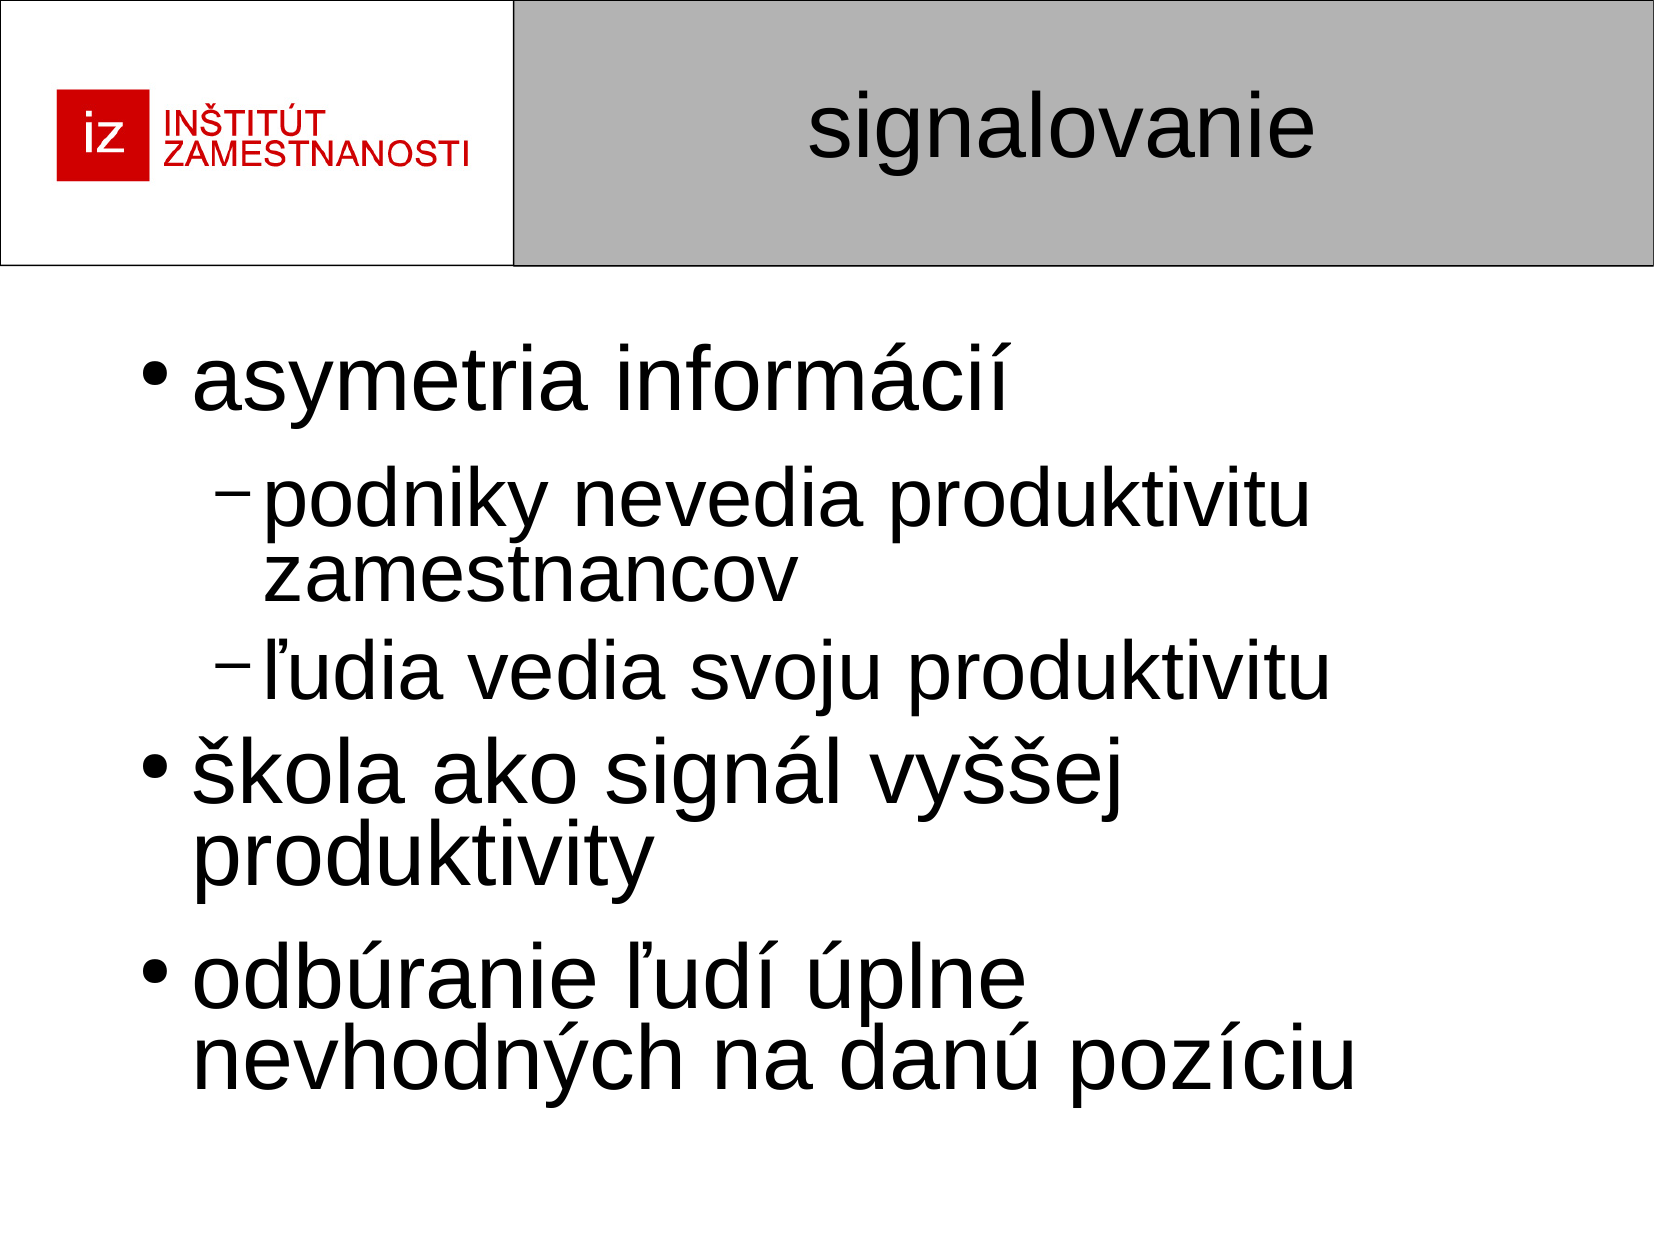

# signalovanie
asymetria informácií
podniky nevedia produktivitu zamestnancov
ľudia vedia svoju produktivitu
škola ako signál vyššej produktivity
odbúranie ľudí úplne nevhodných na danú pozíciu